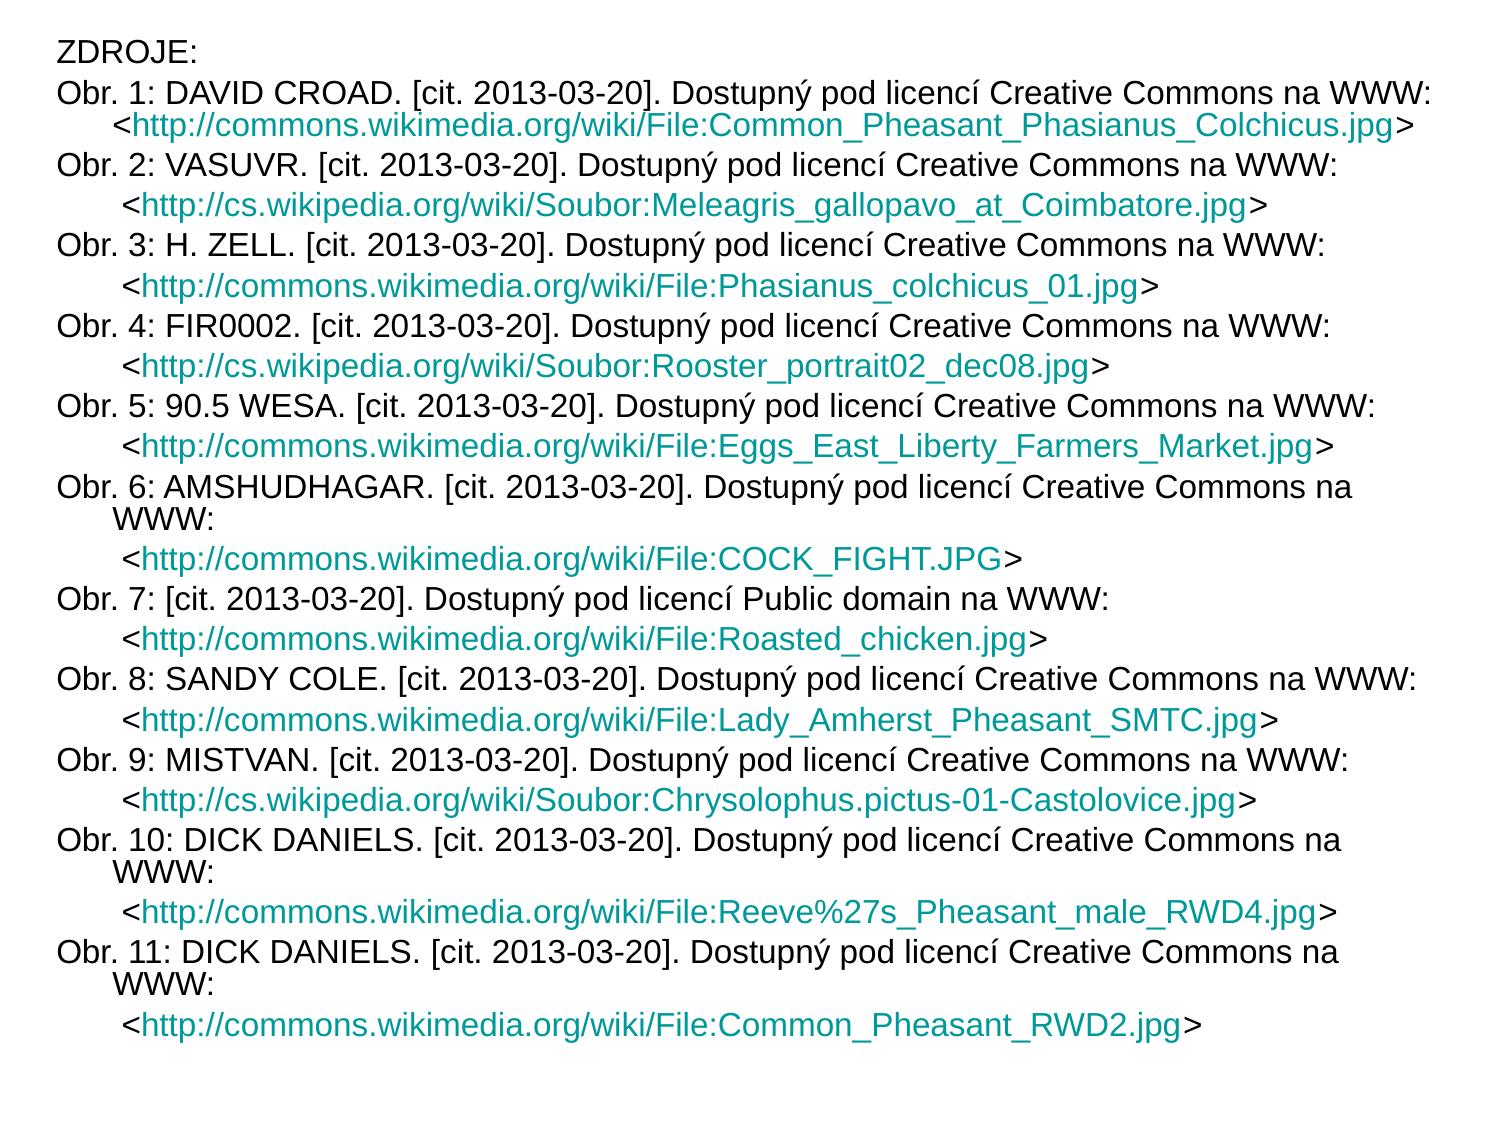

# ZDROJE:
Obr. 1: DAVID CROAD. [cit. 2013-03-20]. Dostupný pod licencí Creative Commons na WWW: <http://commons.wikimedia.org/wiki/File:Common_Pheasant_Phasianus_Colchicus.jpg>
Obr. 2: VASUVR. [cit. 2013-03-20]. Dostupný pod licencí Creative Commons na WWW:
	 <http://cs.wikipedia.org/wiki/Soubor:Meleagris_gallopavo_at_Coimbatore.jpg>
Obr. 3: H. ZELL. [cit. 2013-03-20]. Dostupný pod licencí Creative Commons na WWW:
	 <http://commons.wikimedia.org/wiki/File:Phasianus_colchicus_01.jpg>
Obr. 4: FIR0002. [cit. 2013-03-20]. Dostupný pod licencí Creative Commons na WWW:
	 <http://cs.wikipedia.org/wiki/Soubor:Rooster_portrait02_dec08.jpg>
Obr. 5: 90.5 WESA. [cit. 2013-03-20]. Dostupný pod licencí Creative Commons na WWW:
	 <http://commons.wikimedia.org/wiki/File:Eggs_East_Liberty_Farmers_Market.jpg>
Obr. 6: AMSHUDHAGAR. [cit. 2013-03-20]. Dostupný pod licencí Creative Commons na WWW:
	 <http://commons.wikimedia.org/wiki/File:COCK_FIGHT.JPG>
Obr. 7: [cit. 2013-03-20]. Dostupný pod licencí Public domain na WWW:
	 <http://commons.wikimedia.org/wiki/File:Roasted_chicken.jpg>
Obr. 8: SANDY COLE. [cit. 2013-03-20]. Dostupný pod licencí Creative Commons na WWW:
	 <http://commons.wikimedia.org/wiki/File:Lady_Amherst_Pheasant_SMTC.jpg>
Obr. 9: MISTVAN. [cit. 2013-03-20]. Dostupný pod licencí Creative Commons na WWW:
	 <http://cs.wikipedia.org/wiki/Soubor:Chrysolophus.pictus-01-Castolovice.jpg>
Obr. 10: DICK DANIELS. [cit. 2013-03-20]. Dostupný pod licencí Creative Commons na WWW:
	 <http://commons.wikimedia.org/wiki/File:Reeve%27s_Pheasant_male_RWD4.jpg>
Obr. 11: DICK DANIELS. [cit. 2013-03-20]. Dostupný pod licencí Creative Commons na WWW:
	 <http://commons.wikimedia.org/wiki/File:Common_Pheasant_RWD2.jpg>